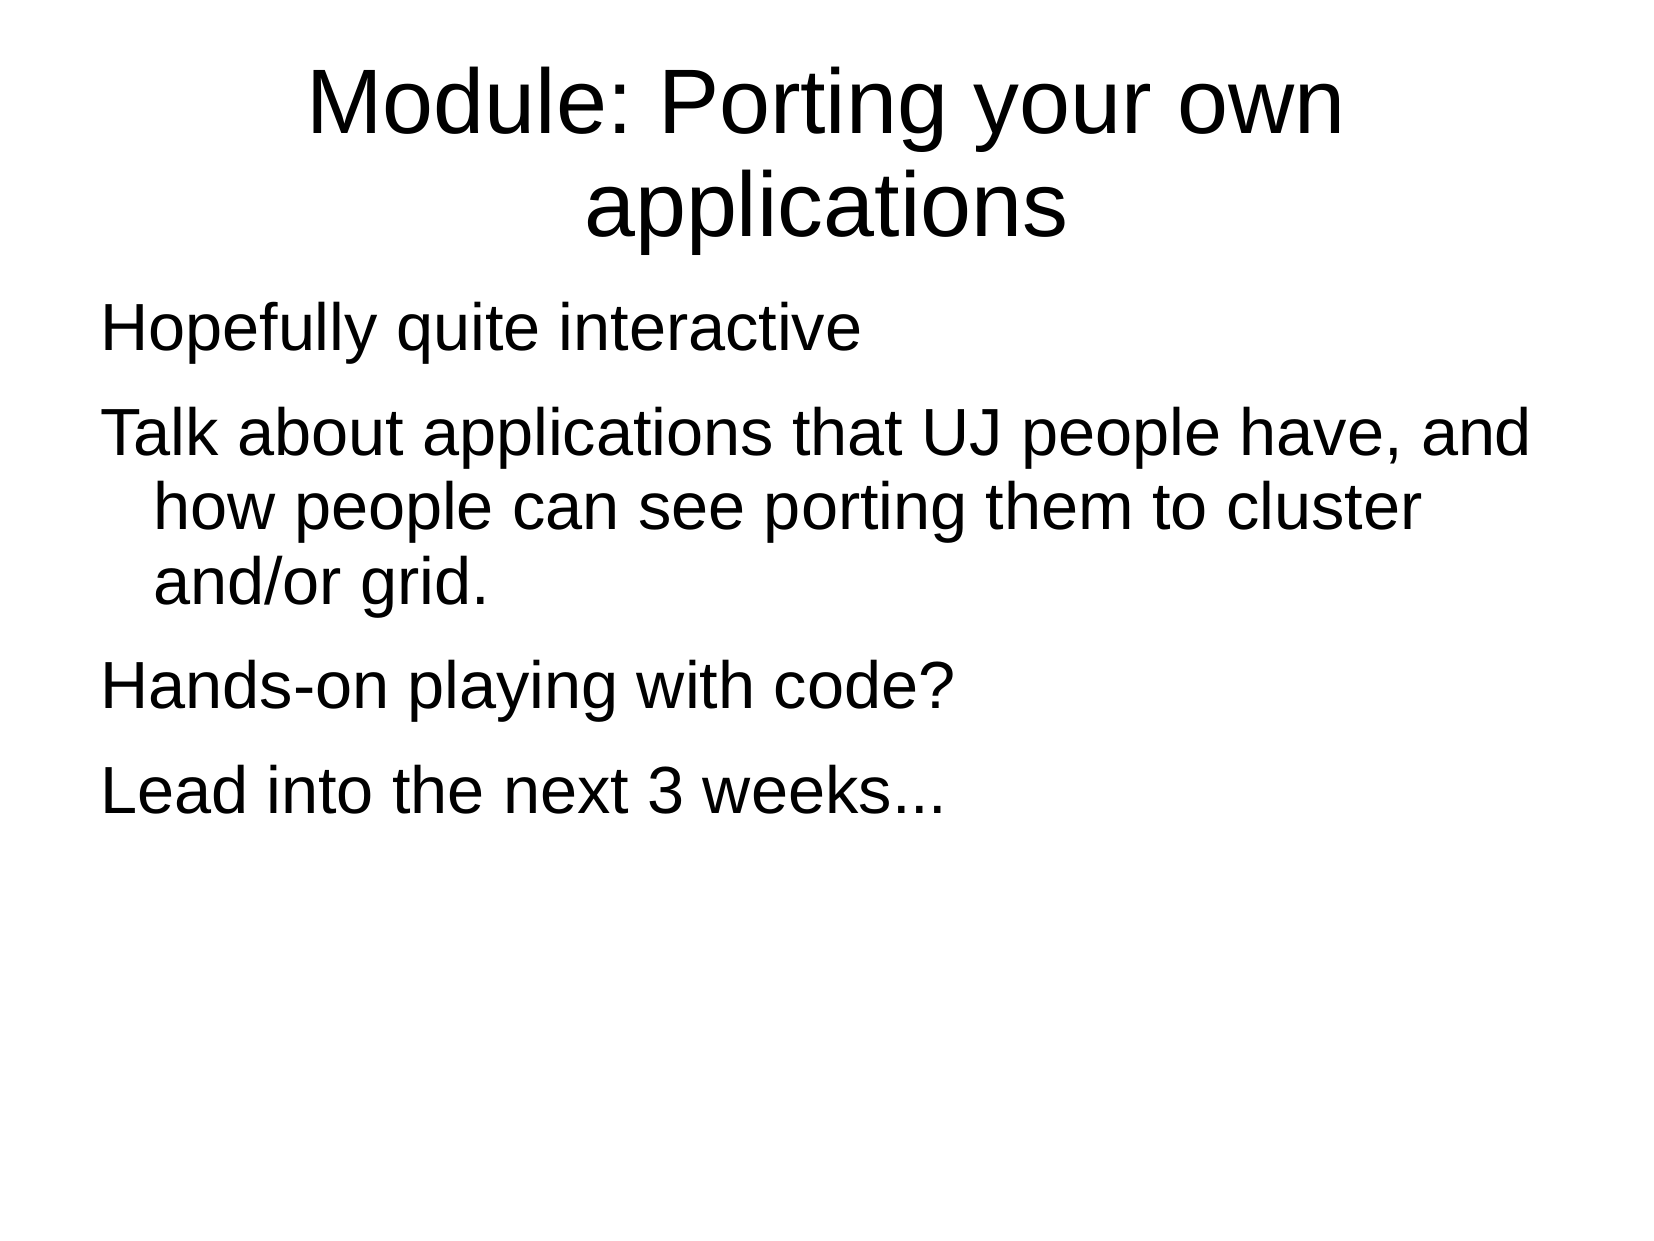

# Module: Porting your own applications
Hopefully quite interactive
Talk about applications that UJ people have, and how people can see porting them to cluster and/or grid.
Hands-on playing with code?
Lead into the next 3 weeks...